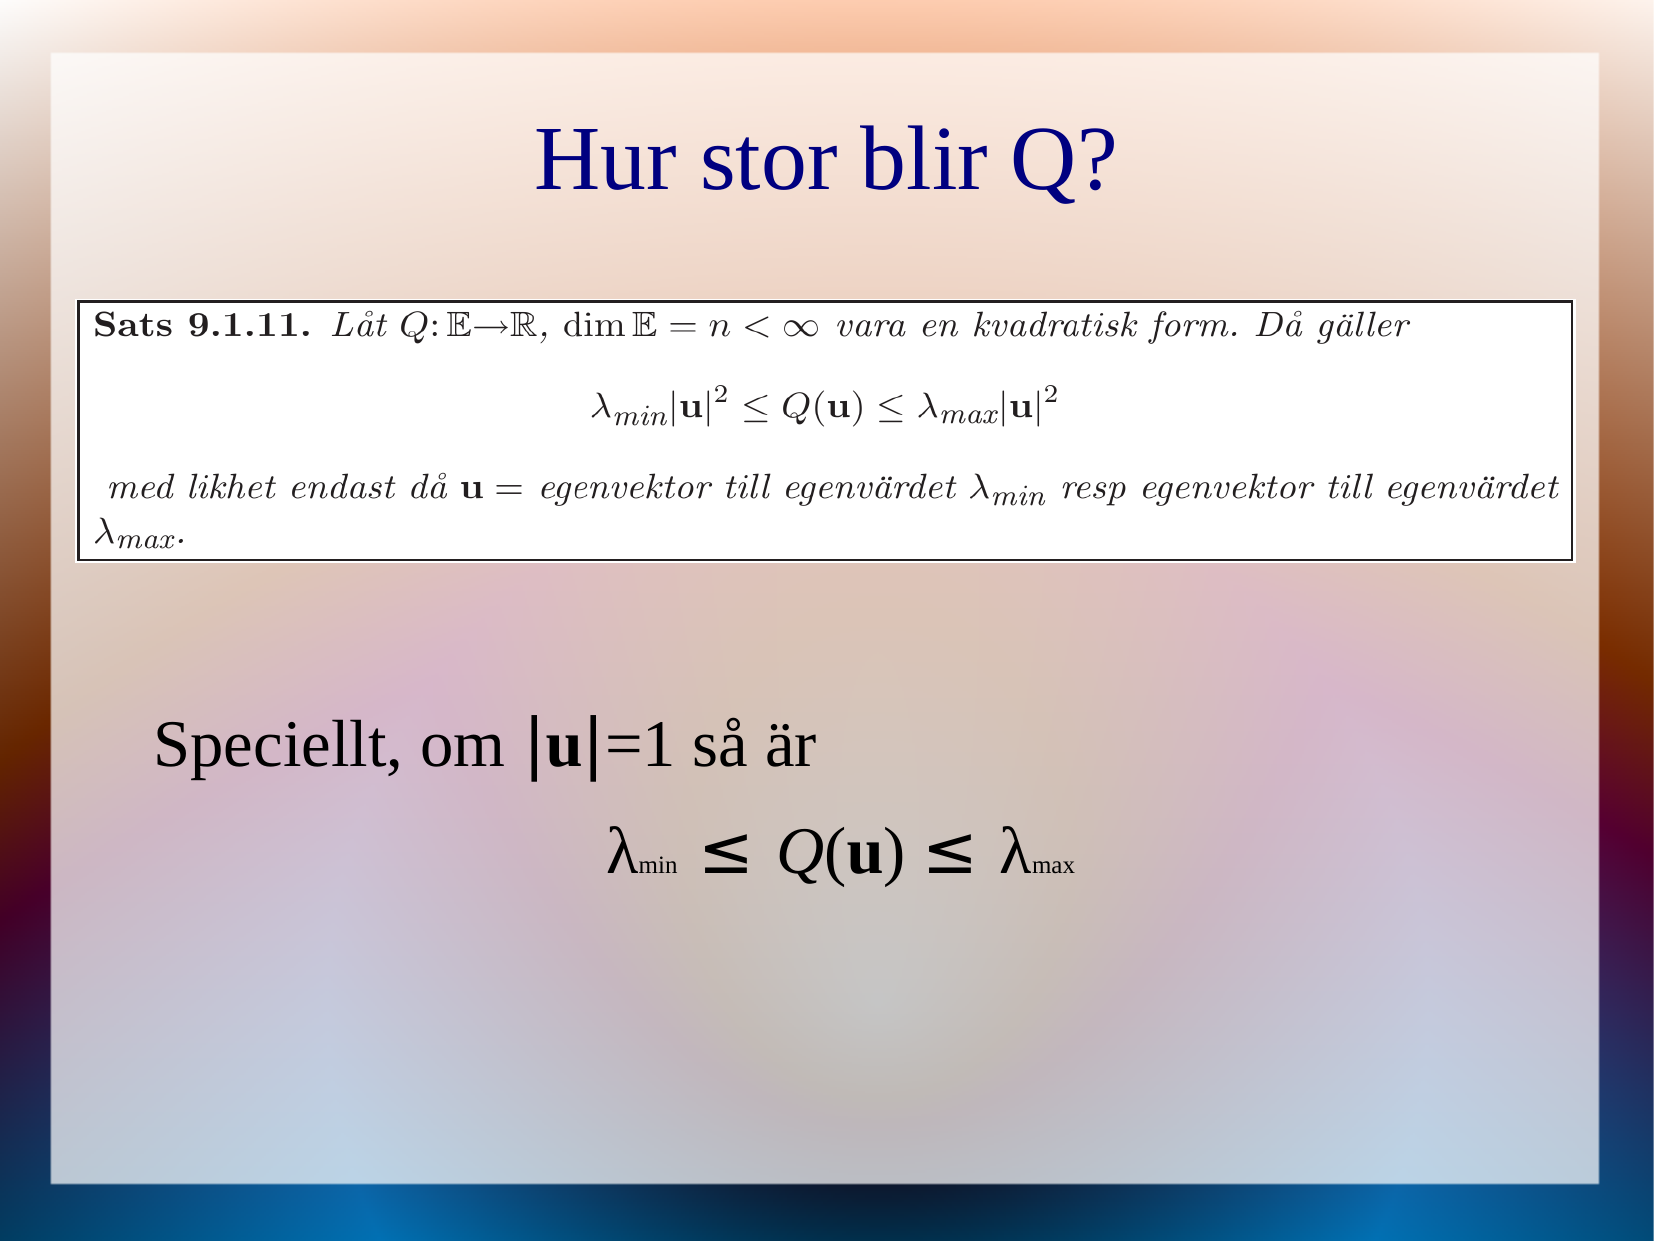

# Hur stor blir Q?
Speciellt, om |u|=1 så är
 λmin ≤ Q(u) ≤ λmax